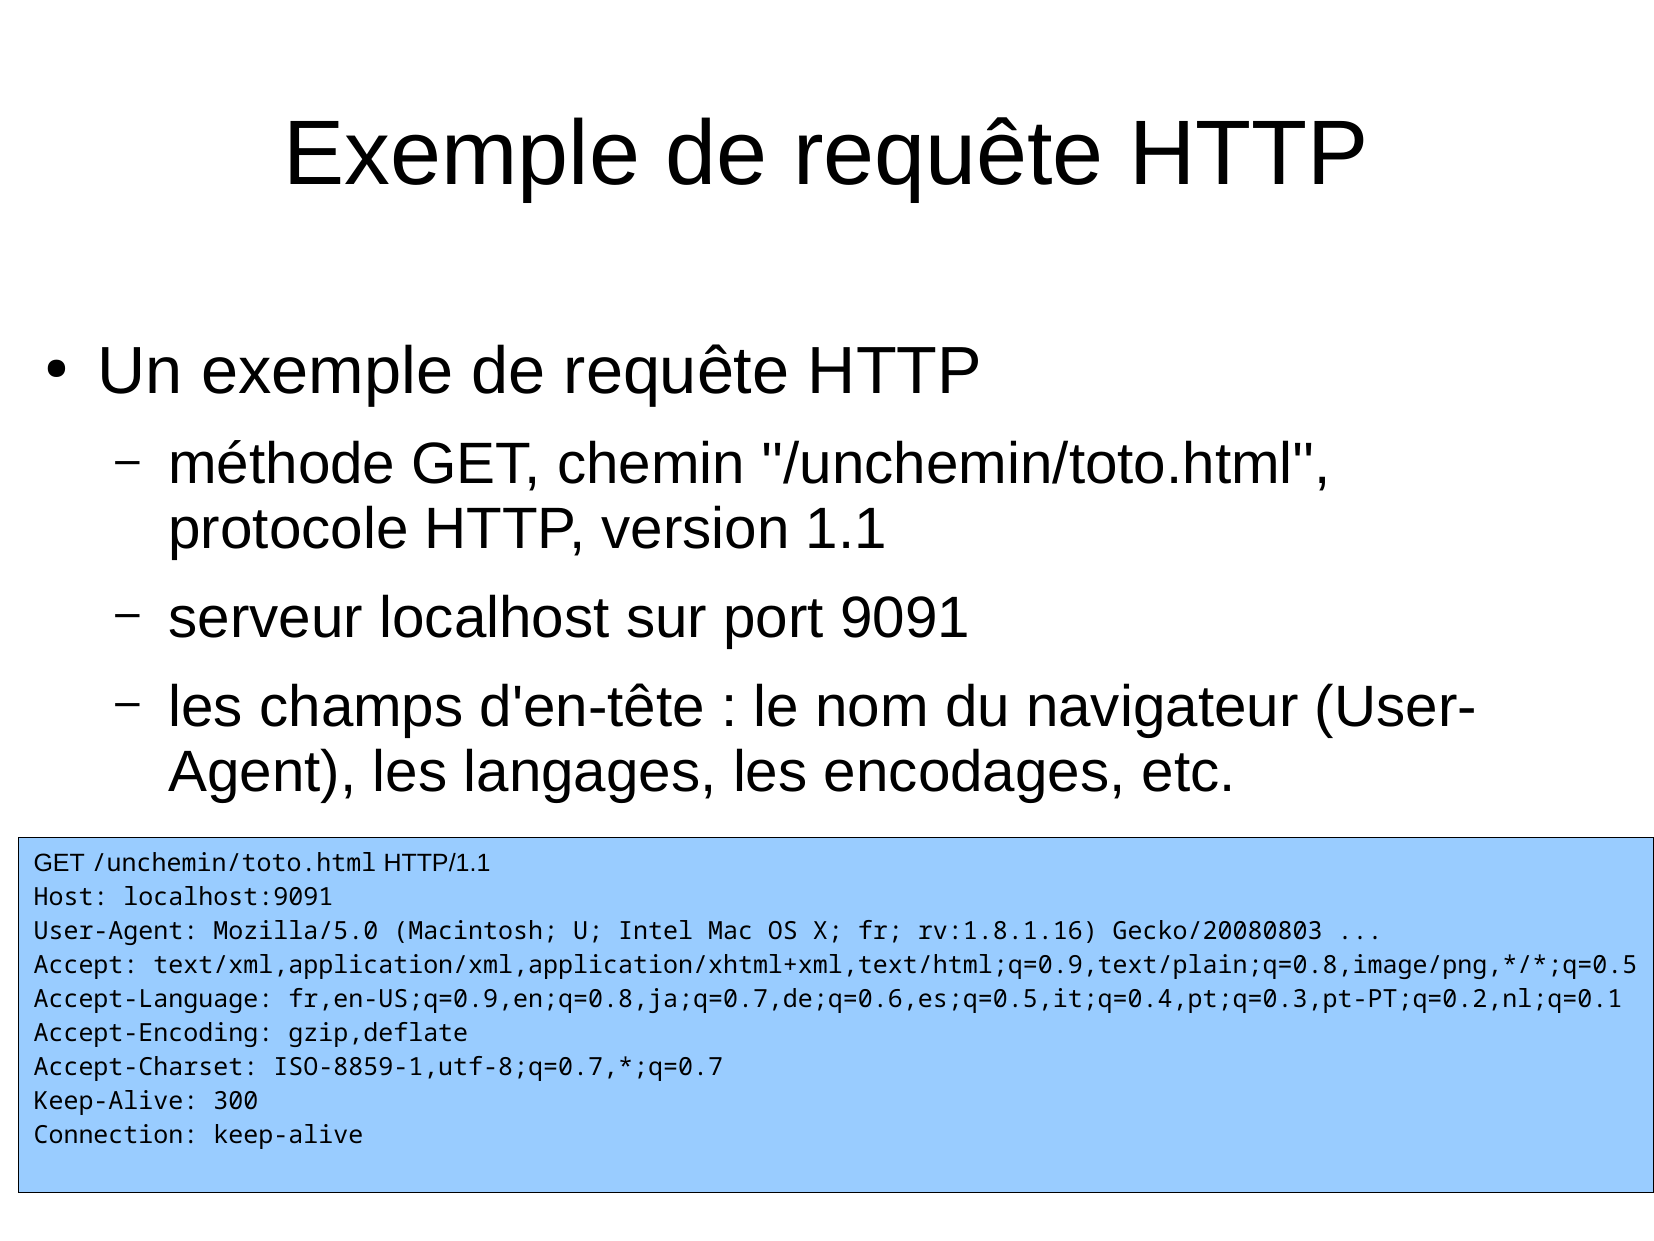

# Exemple de requête HTTP
Un exemple de requête HTTP
méthode GET, chemin ''/unchemin/toto.html'', protocole HTTP, version 1.1
serveur localhost sur port 9091
les champs d'en-tête : le nom du navigateur (User-Agent), les langages, les encodages, etc.
GET /unchemin/toto.html HTTP/1.1
Host: localhost:9091
User-Agent: Mozilla/5.0 (Macintosh; U; Intel Mac OS X; fr; rv:1.8.1.16) Gecko/20080803 ...
Accept: text/xml,application/xml,application/xhtml+xml,text/html;q=0.9,text/plain;q=0.8,image/png,*/*;q=0.5
Accept-Language: fr,en-US;q=0.9,en;q=0.8,ja;q=0.7,de;q=0.6,es;q=0.5,it;q=0.4,pt;q=0.3,pt-PT;q=0.2,nl;q=0.1
Accept-Encoding: gzip,deflate
Accept-Charset: ISO-8859-1,utf-8;q=0.7,*;q=0.7
Keep-Alive: 300
Connection: keep-alive